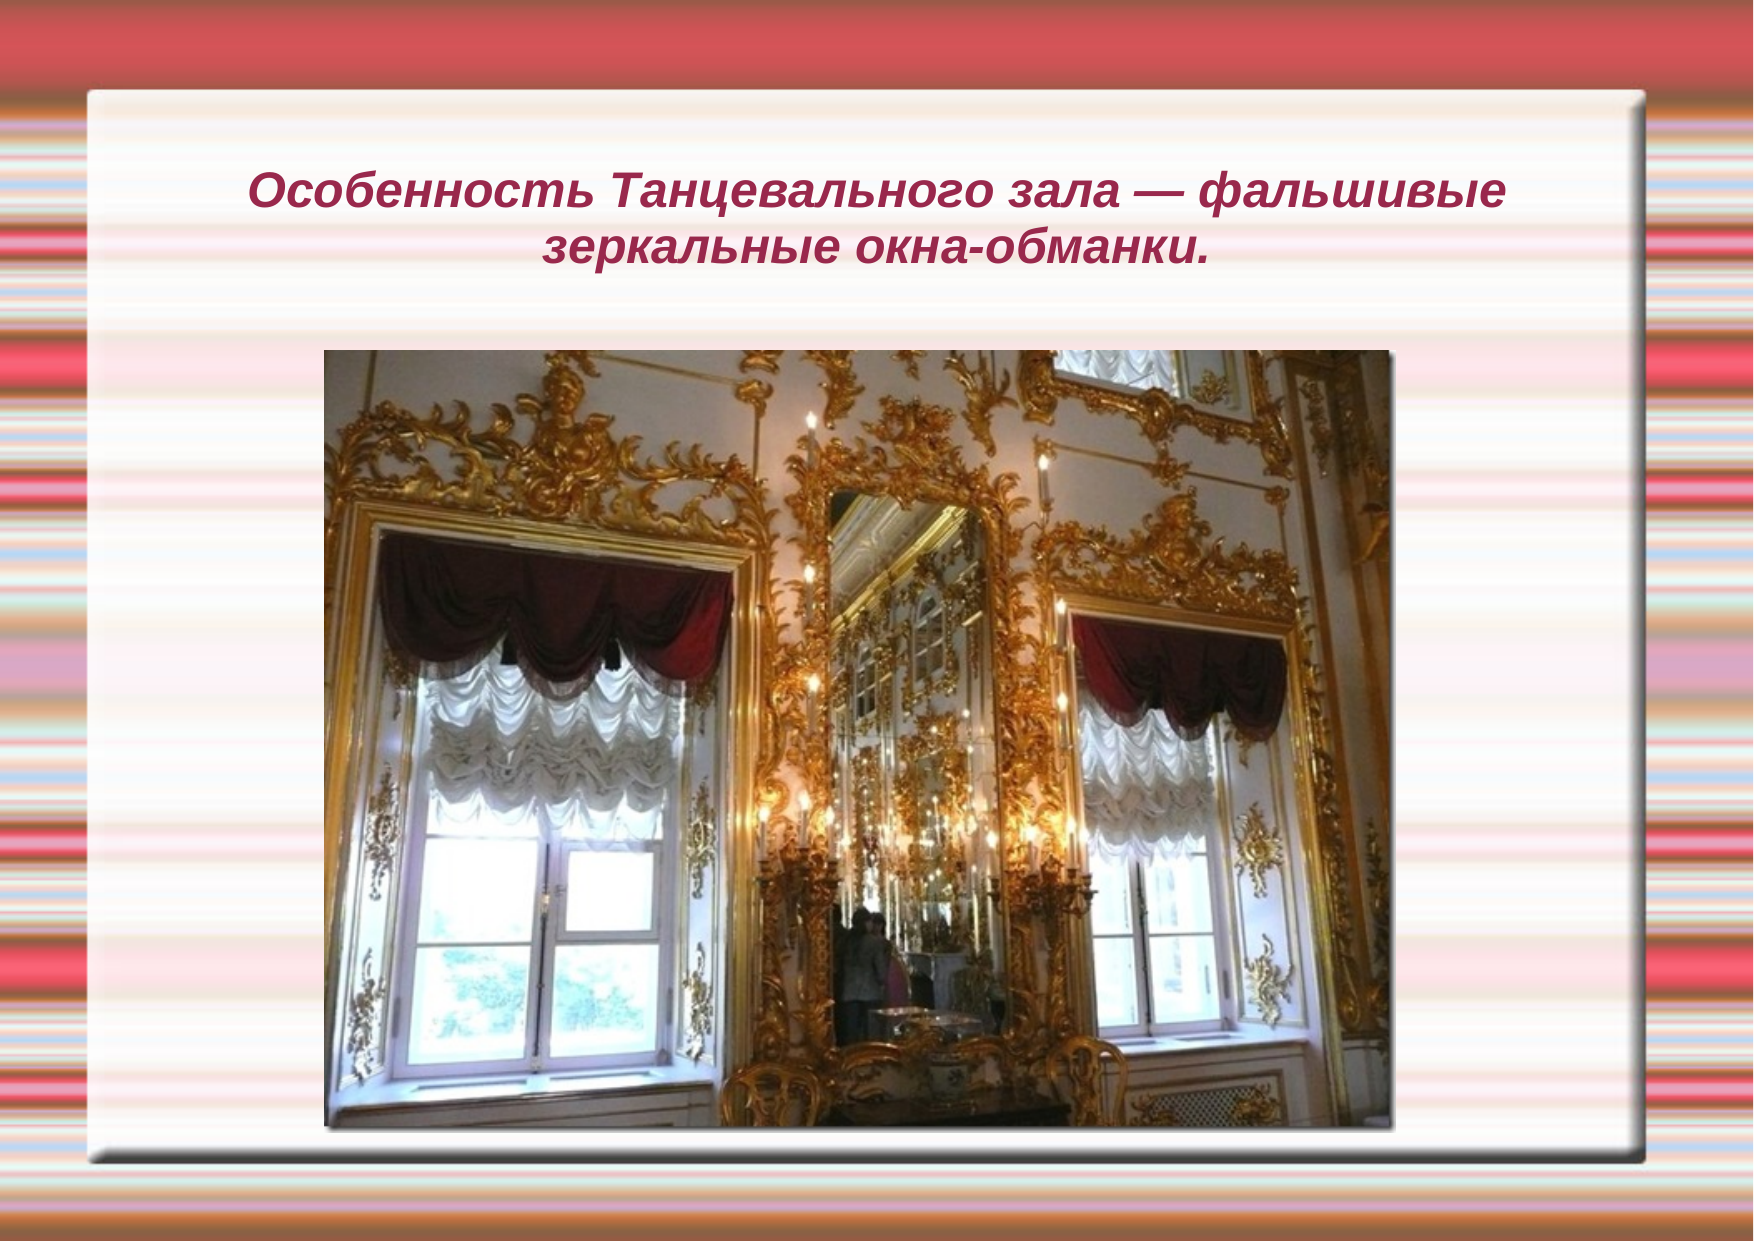

# Особенность Танцевального зала — фальшивые зеркальные окна-обманки.